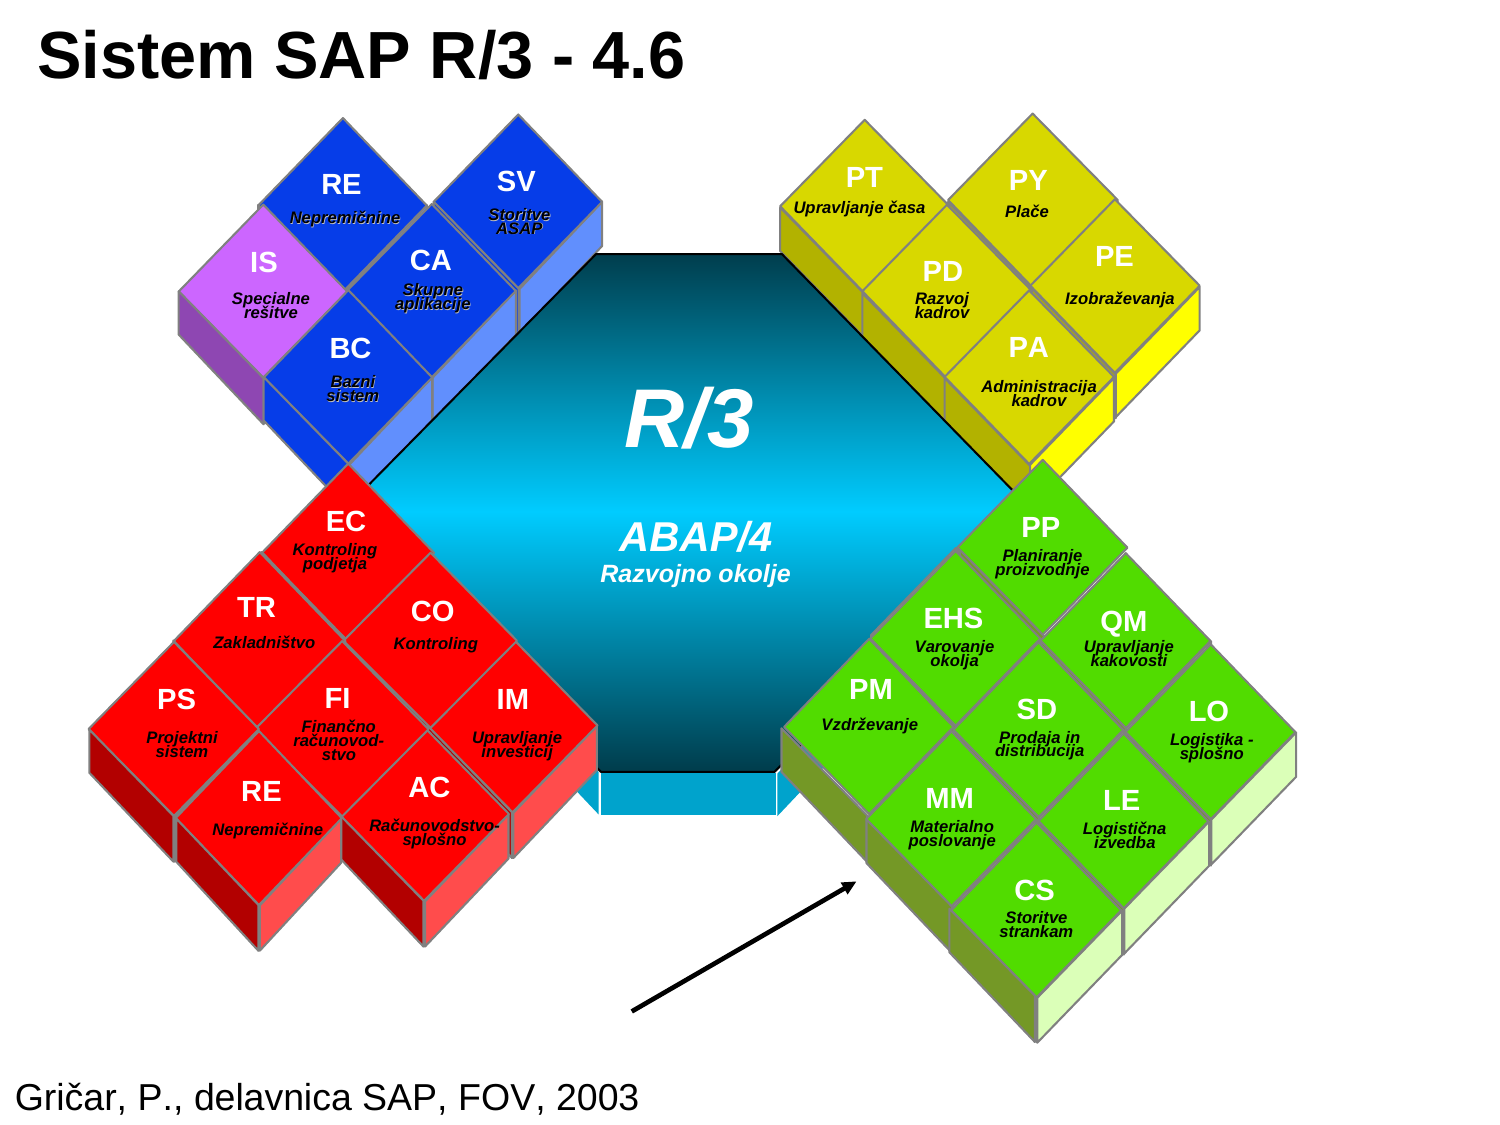

Sistem SAP R/3 - 4.6
PY
Plače
PE
PT
Upravljanje časa
PD
Razvoj
kadrov
PA
Administracija
kadrov
Izobraževanja
SV
Storitve
ASAP
CA
Skupne
aplikacije
BC
Bazni
sistem
IS
Specialne
rešitve
RE
Nepremičnine
R/3
PP
Planiranje
proizvodnje
EHS
Varovanje
okolja
QM
Upravljanje
kakovosti
PM
SD
LO
Vzdrževanje
Prodaja in
distribucija
Logistika -
splošno
MM
LE
Materialno
poslovanje
Logistična
izvedba
CS
Storitve
strankam
EC
Kontroling
podjetja
CO
Kontroling
IM
Upravljanje
investicij
TR
Zakladništvo
FI
Finančno
računovod-
stvo
AC
Računovodstvo-
splošno
ABAP/4
Razvojno okolje
PS
Projektni
sistem
RE
Nepremičnine
Gričar, P., delavnica SAP, FOV, 2003